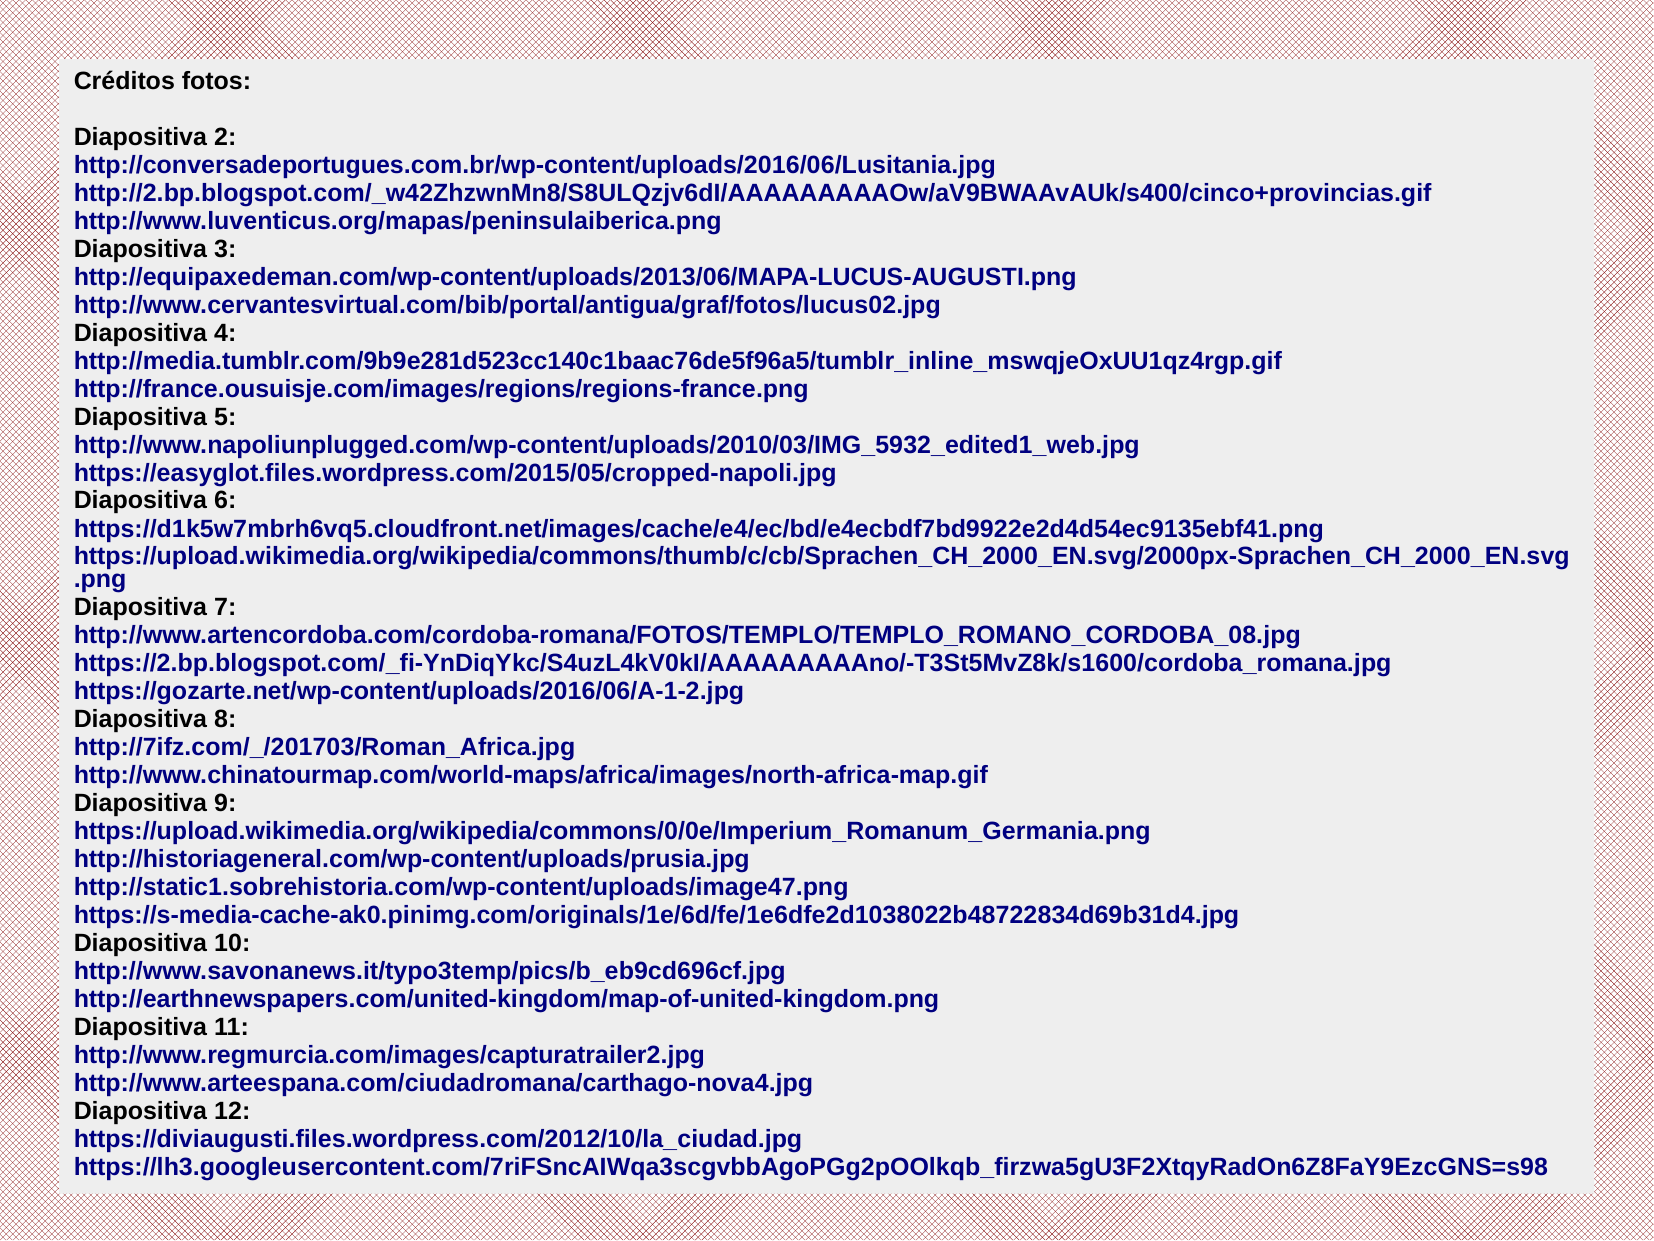

Créditos fotos:
Diapositiva 2:
http://conversadeportugues.com.br/wp-content/uploads/2016/06/Lusitania.jpg
http://2.bp.blogspot.com/_w42ZhzwnMn8/S8ULQzjv6dI/AAAAAAAAAOw/aV9BWAAvAUk/s400/cinco+provincias.gif
http://www.luventicus.org/mapas/peninsulaiberica.png
Diapositiva 3:
http://equipaxedeman.com/wp-content/uploads/2013/06/MAPA-LUCUS-AUGUSTI.png
http://www.cervantesvirtual.com/bib/portal/antigua/graf/fotos/lucus02.jpg
Diapositiva 4:
http://media.tumblr.com/9b9e281d523cc140c1baac76de5f96a5/tumblr_inline_mswqjeOxUU1qz4rgp.gif
http://france.ousuisje.com/images/regions/regions-france.png
Diapositiva 5:
http://www.napoliunplugged.com/wp-content/uploads/2010/03/IMG_5932_edited1_web.jpg
https://easyglot.files.wordpress.com/2015/05/cropped-napoli.jpg
Diapositiva 6:
https://d1k5w7mbrh6vq5.cloudfront.net/images/cache/e4/ec/bd/e4ecbdf7bd9922e2d4d54ec9135ebf41.png
https://upload.wikimedia.org/wikipedia/commons/thumb/c/cb/Sprachen_CH_2000_EN.svg/2000px-Sprachen_CH_2000_EN.svg.png
Diapositiva 7:
http://www.artencordoba.com/cordoba-romana/FOTOS/TEMPLO/TEMPLO_ROMANO_CORDOBA_08.jpg
https://2.bp.blogspot.com/_fi-YnDiqYkc/S4uzL4kV0kI/AAAAAAAAAno/-T3St5MvZ8k/s1600/cordoba_romana.jpg
https://gozarte.net/wp-content/uploads/2016/06/A-1-2.jpg
Diapositiva 8:
http://7ifz.com/_/201703/Roman_Africa.jpg
http://www.chinatourmap.com/world-maps/africa/images/north-africa-map.gif
Diapositiva 9:
https://upload.wikimedia.org/wikipedia/commons/0/0e/Imperium_Romanum_Germania.png
http://historiageneral.com/wp-content/uploads/prusia.jpg
http://static1.sobrehistoria.com/wp-content/uploads/image47.png
https://s-media-cache-ak0.pinimg.com/originals/1e/6d/fe/1e6dfe2d1038022b48722834d69b31d4.jpg
Diapositiva 10:
http://www.savonanews.it/typo3temp/pics/b_eb9cd696cf.jpg
http://earthnewspapers.com/united-kingdom/map-of-united-kingdom.png
Diapositiva 11:
http://www.regmurcia.com/images/capturatrailer2.jpg
http://www.arteespana.com/ciudadromana/carthago-nova4.jpg
Diapositiva 12:
https://diviaugusti.files.wordpress.com/2012/10/la_ciudad.jpg
https://lh3.googleusercontent.com/7riFSncAIWqa3scgvbbAgoPGg2pOOlkqb_firzwa5gU3F2XtqyRadOn6Z8FaY9EzcGNS=s98